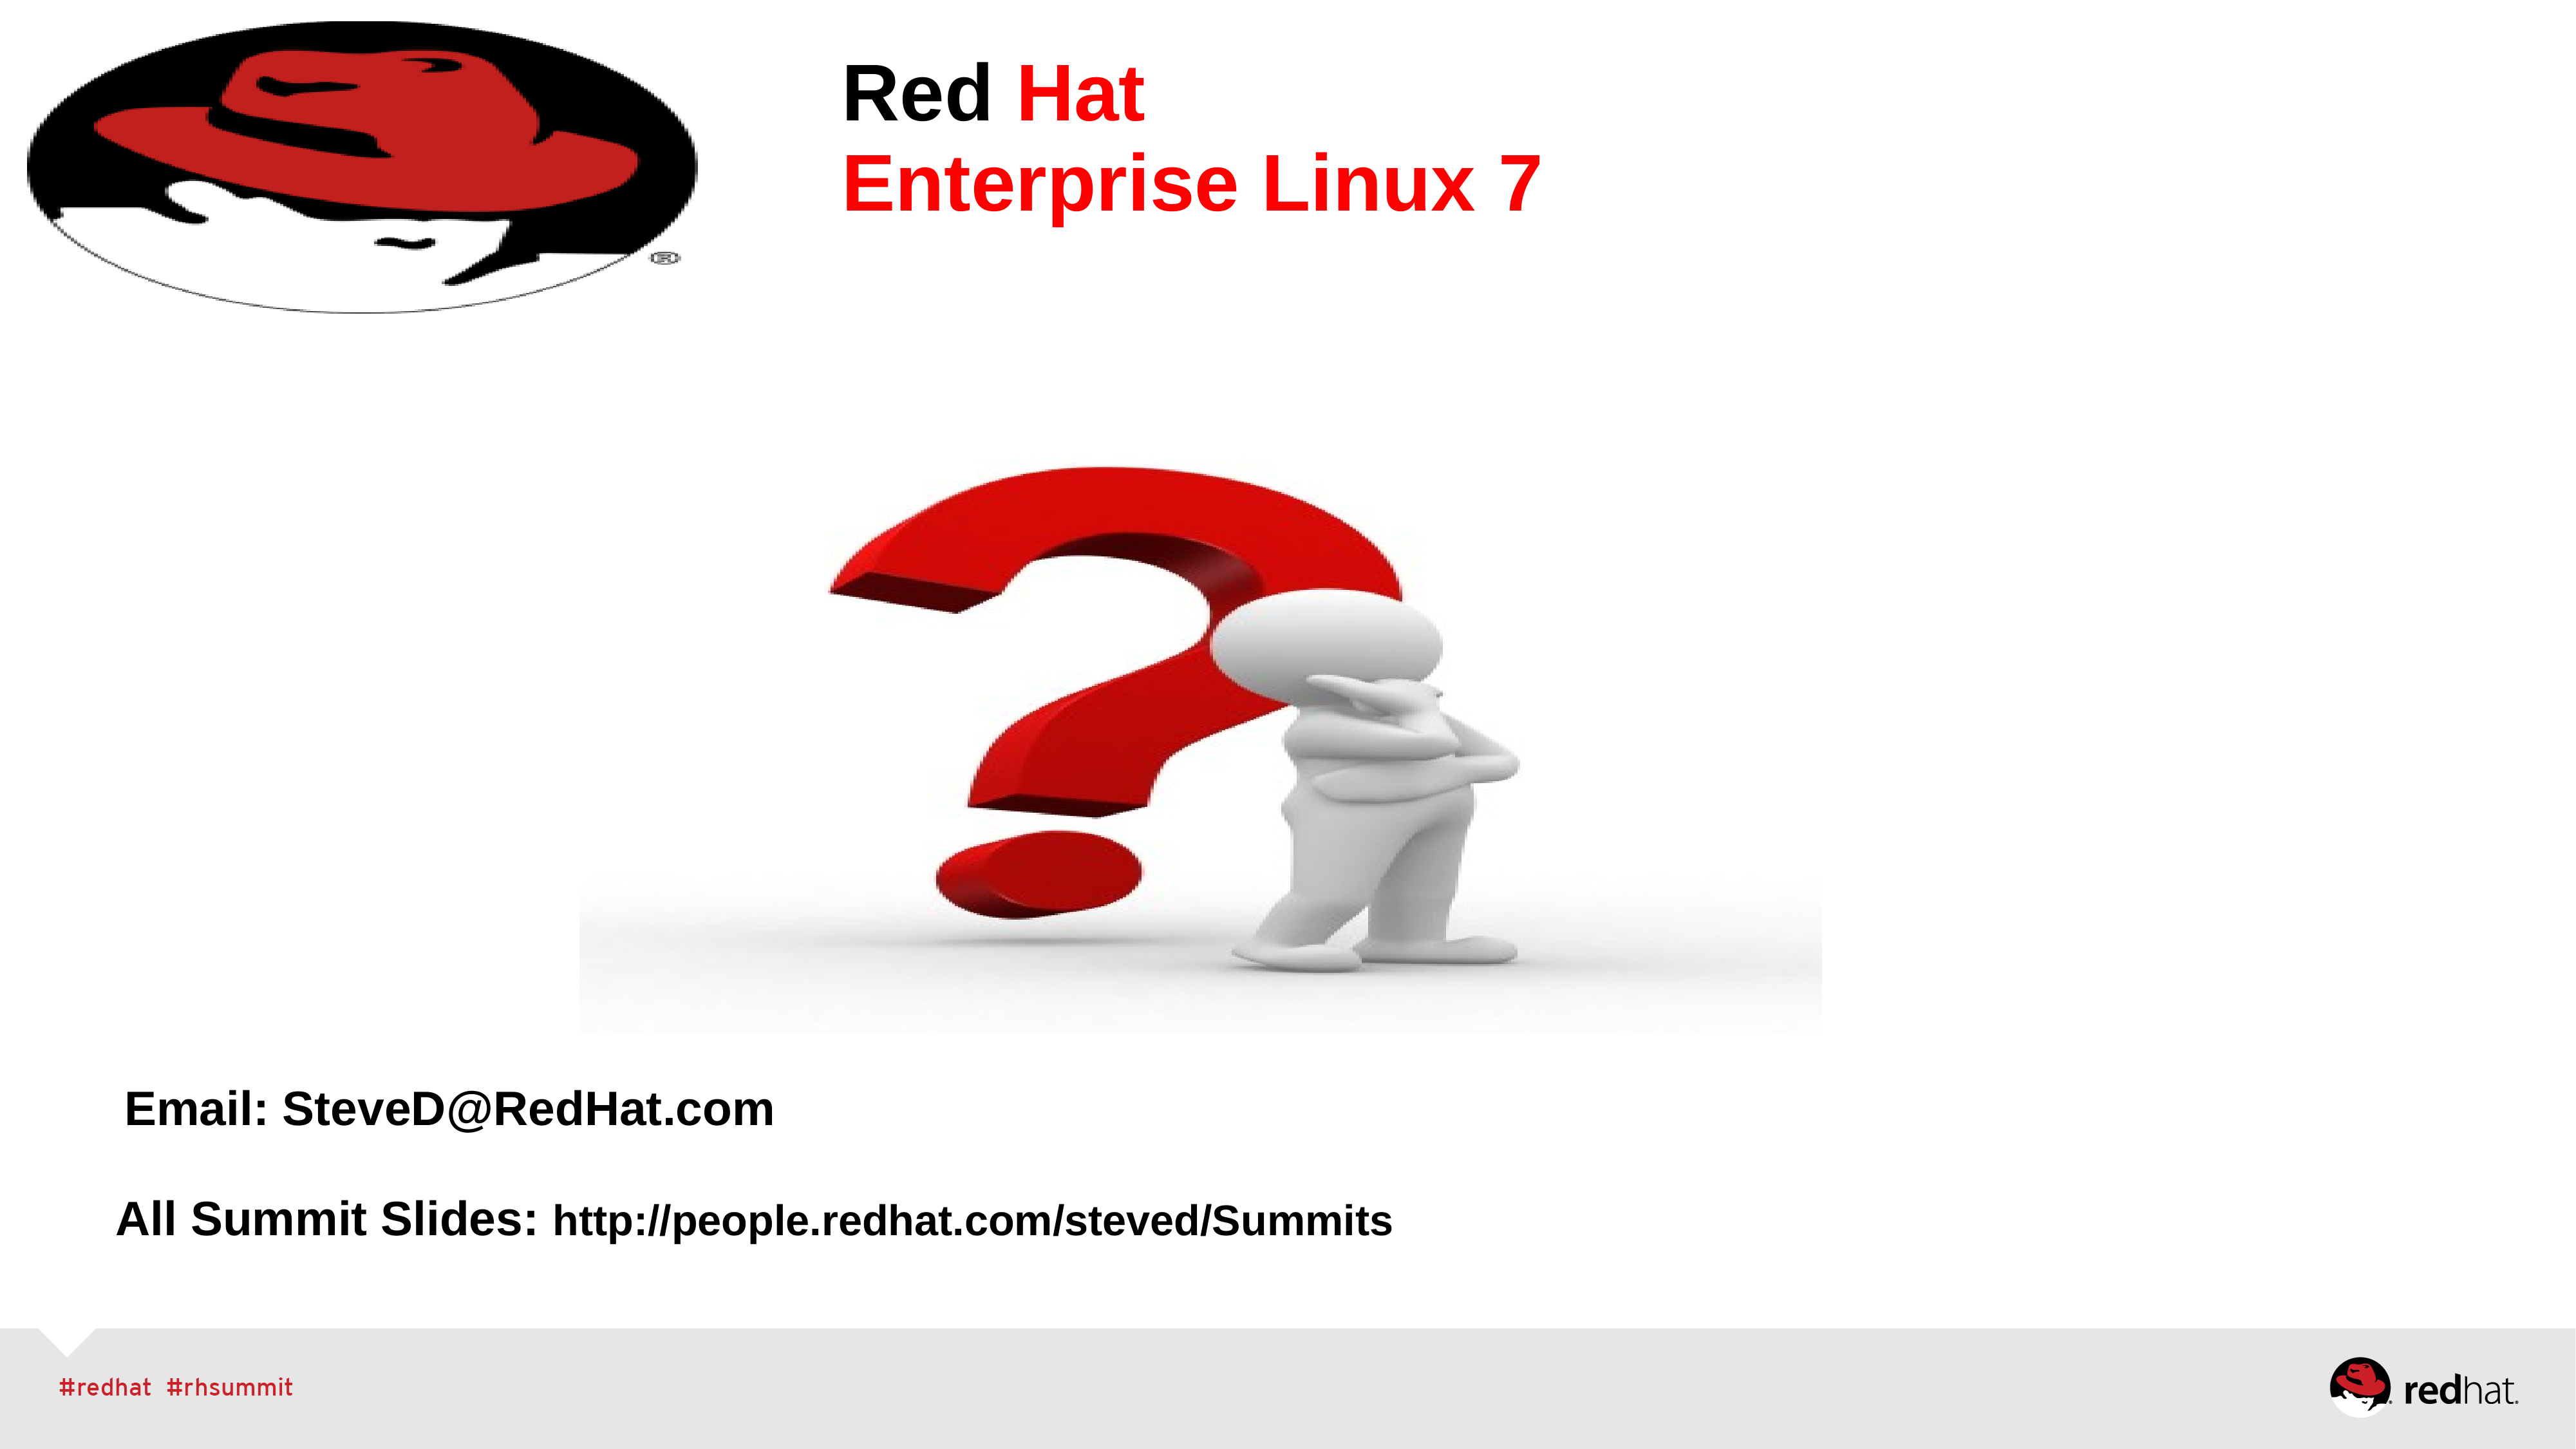

Red Hat
Enterprise Linux 7
Email: SteveD@RedHat.com
All Summit Slides: http://people.redhat.com/steved/Summits